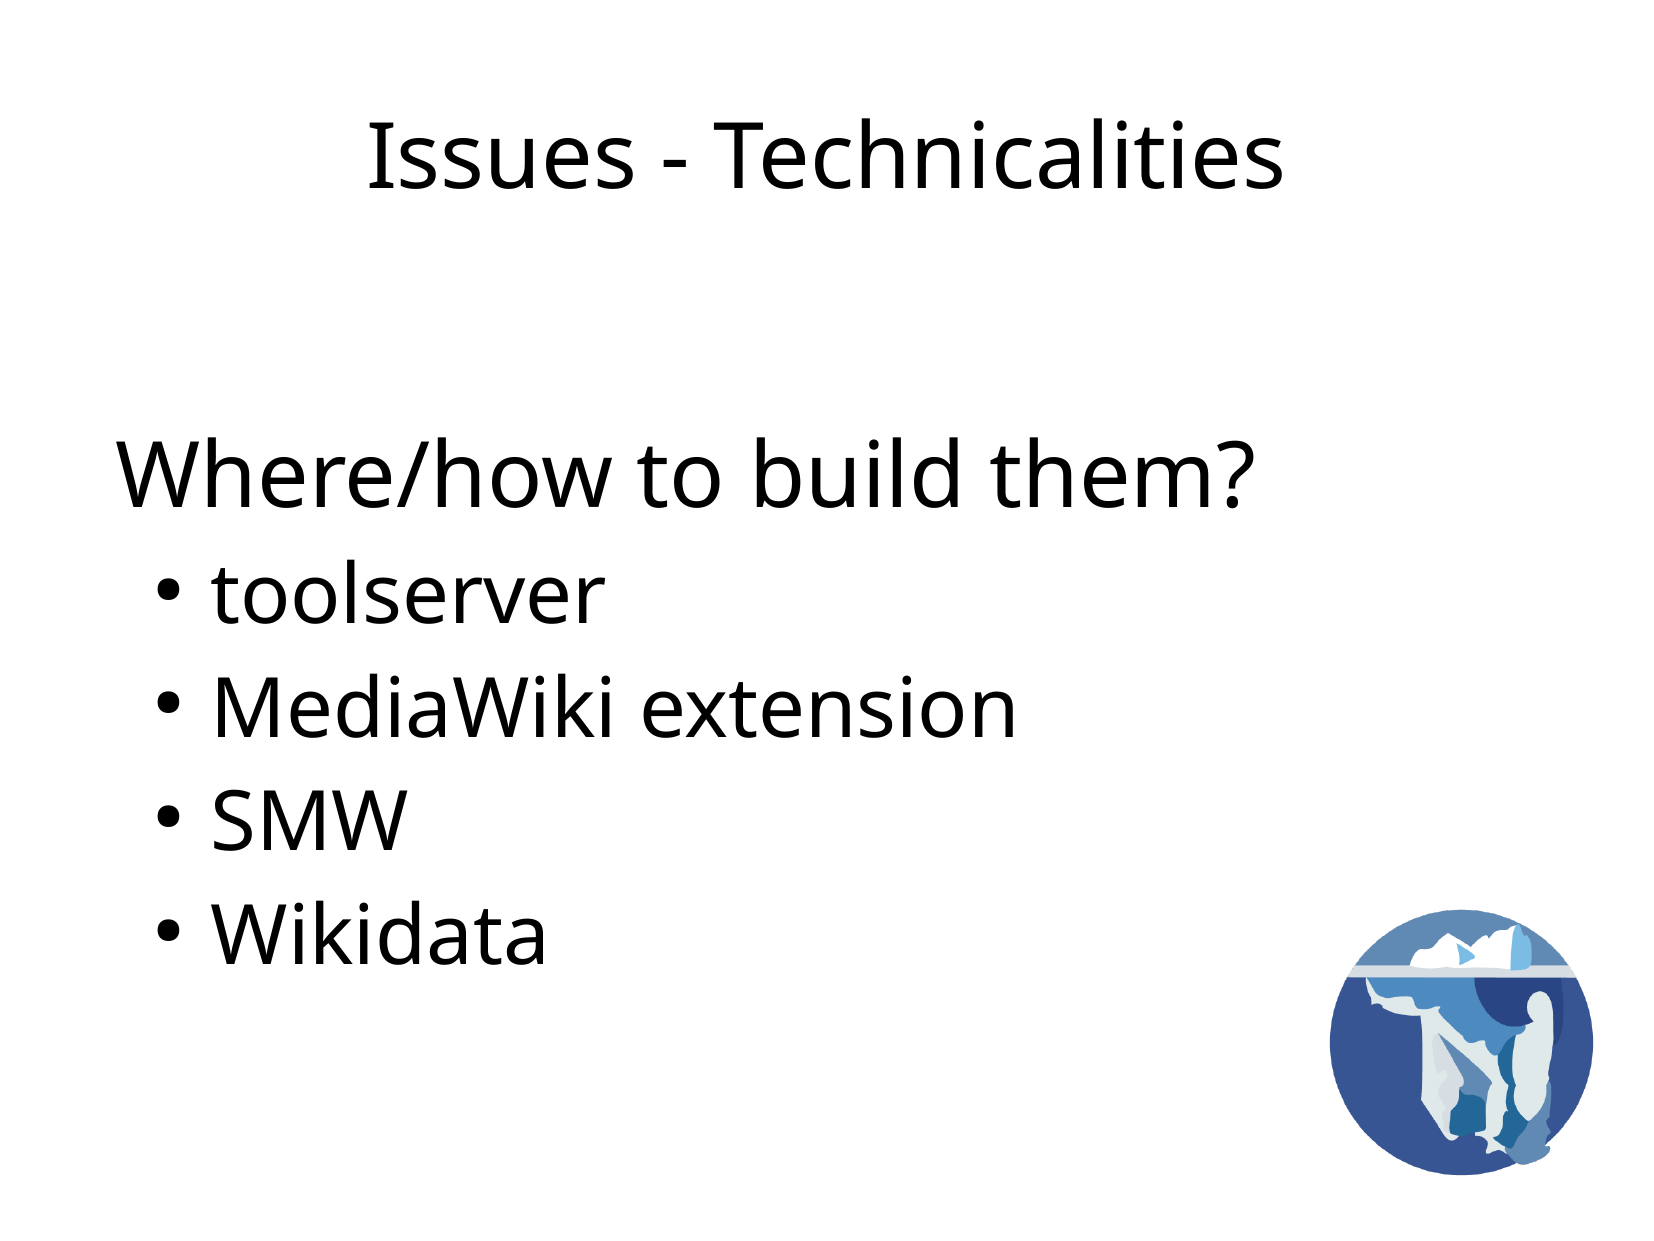

# Issues - Technicalities
Where/how to build them?
 toolserver
 MediaWiki extension
 SMW
 Wikidata